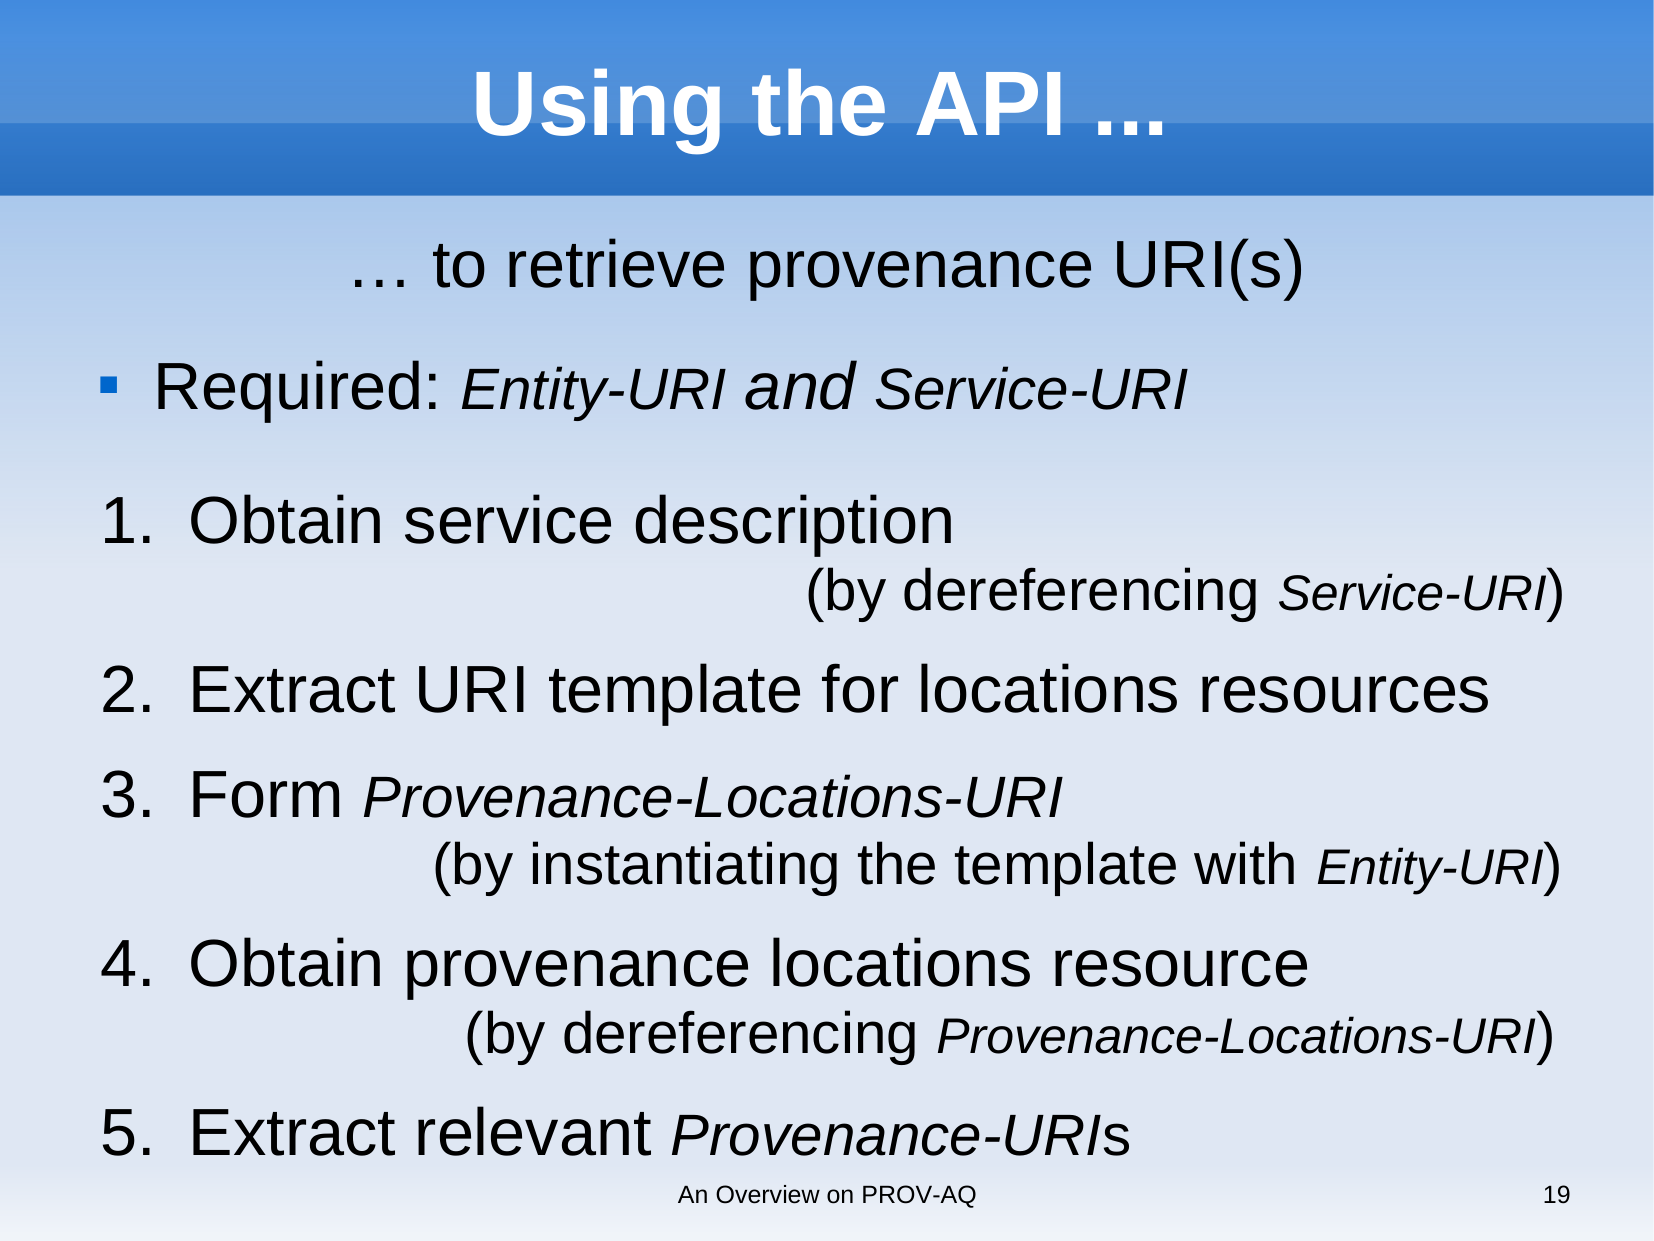

# Using the API ...
… to retrieve provenance URI(s)
Required: Entity-URI and Service-URI
Obtain service description
 (by dereferencing Service-URI)
Extract URI template for locations resources
Form Provenance-Locations-URI
 (by instantiating the template with Entity-URI)
Obtain provenance locations resource
 (by dereferencing Provenance-Locations-URI)
Extract relevant Provenance-URIs
An Overview on PROV-AQ
19